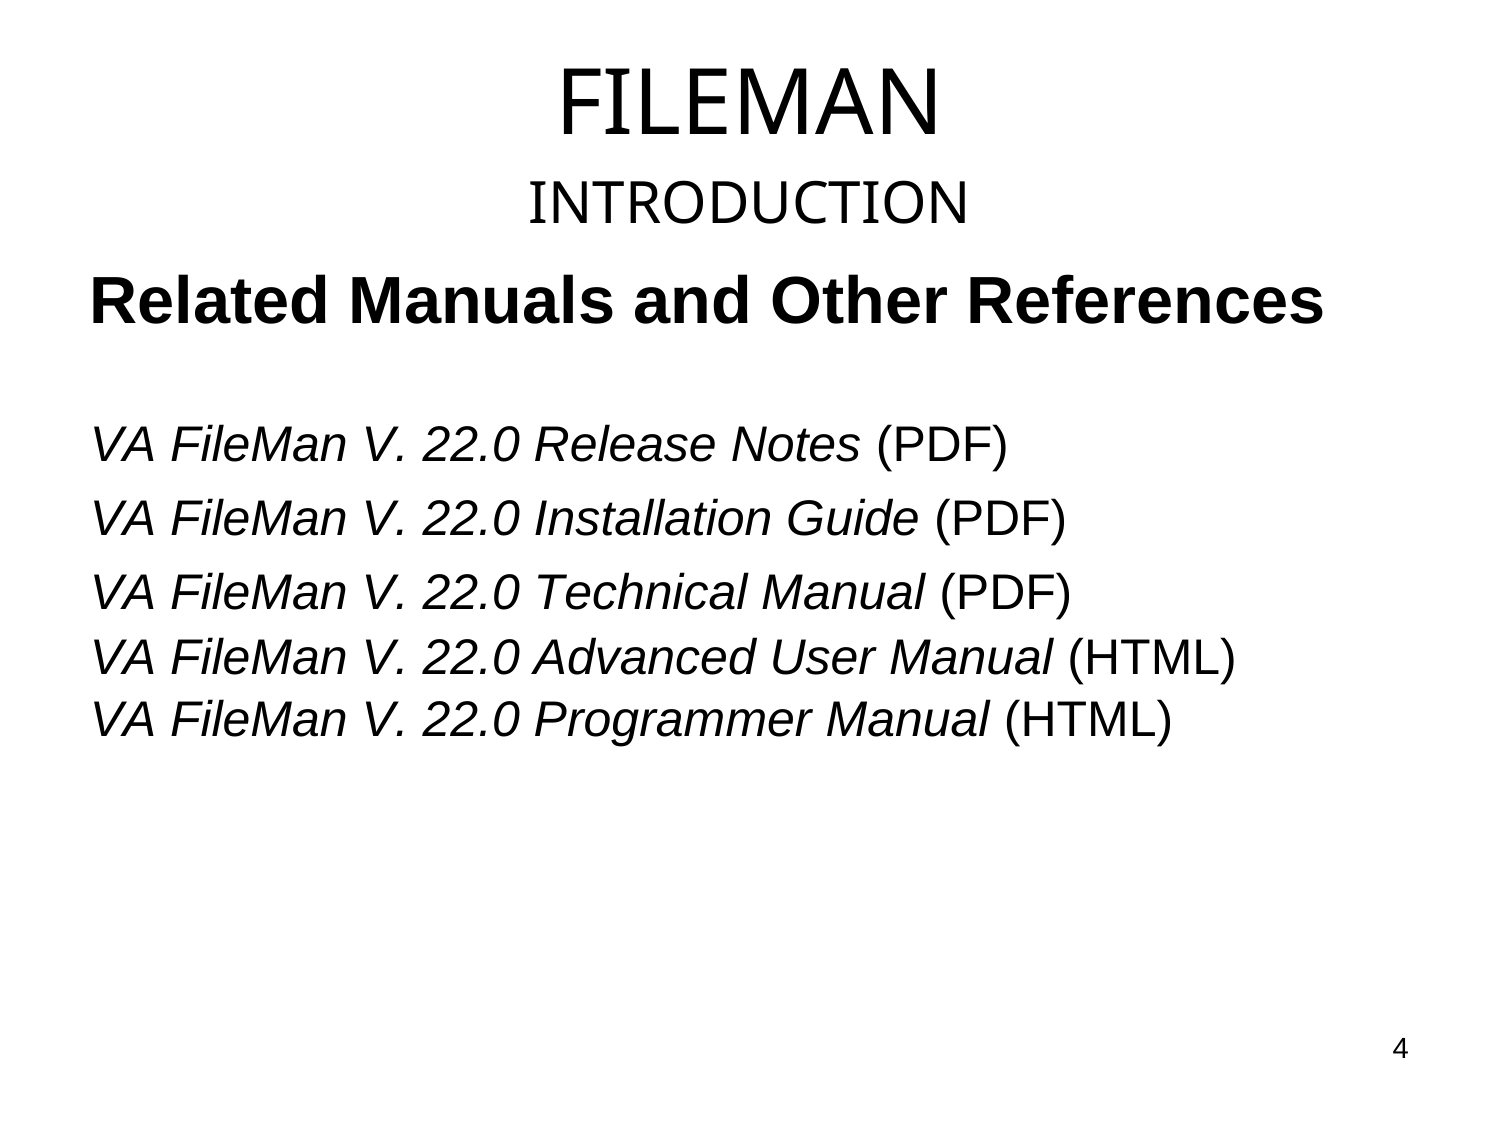

# FILEMAN INTRODUCTION
Related Manuals and Other References
VA FileMan V. 22.0 Release Notes (PDF)‏
VA FileMan V. 22.0 Installation Guide (PDF)‏
VA FileMan V. 22.0 Technical Manual (PDF)‏
VA FileMan V. 22.0 Advanced User Manual (HTML)
VA FileMan V. 22.0 Programmer Manual (HTML)
4